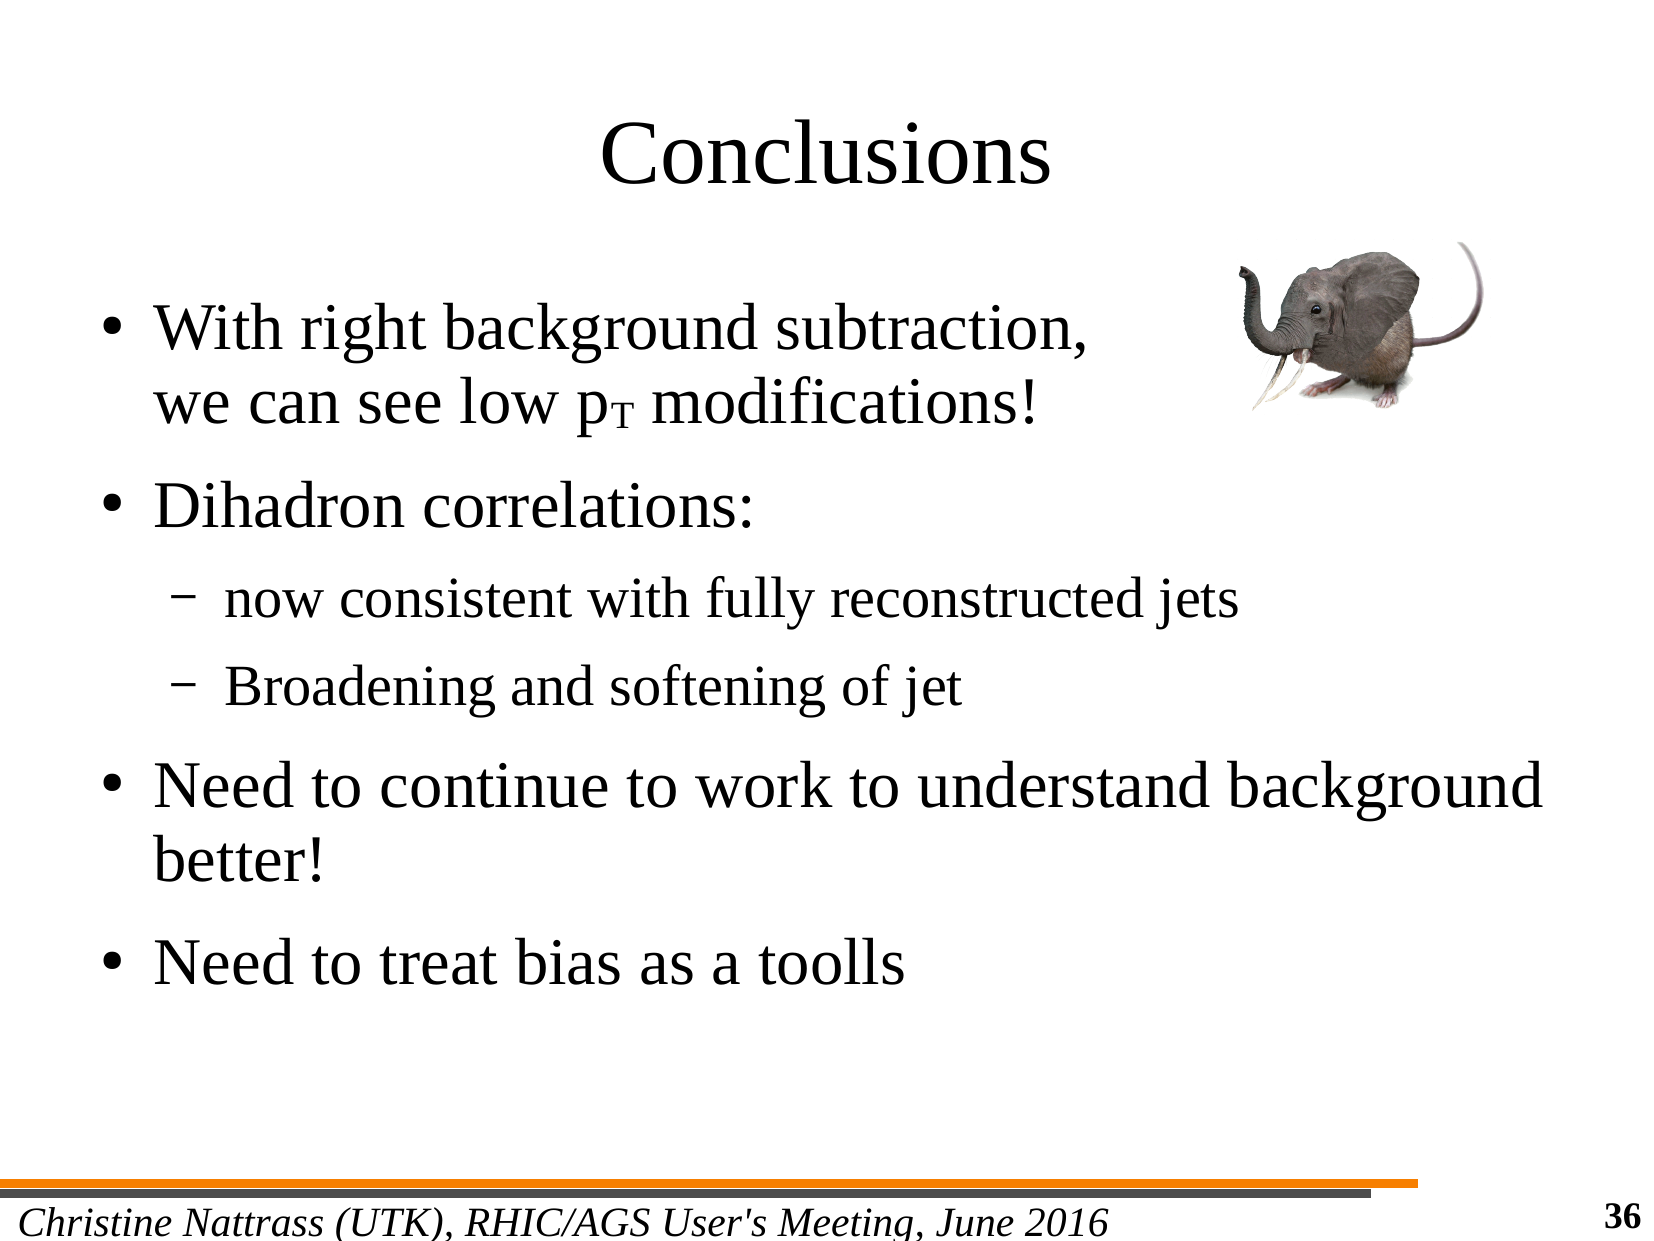

# Conclusions
With right background subtraction,
we can see low pT modifications!
Dihadron correlations:
now consistent with fully reconstructed jets
Broadening and softening of jet
Need to continue to work to understand background better!
Need to treat bias as a toolls